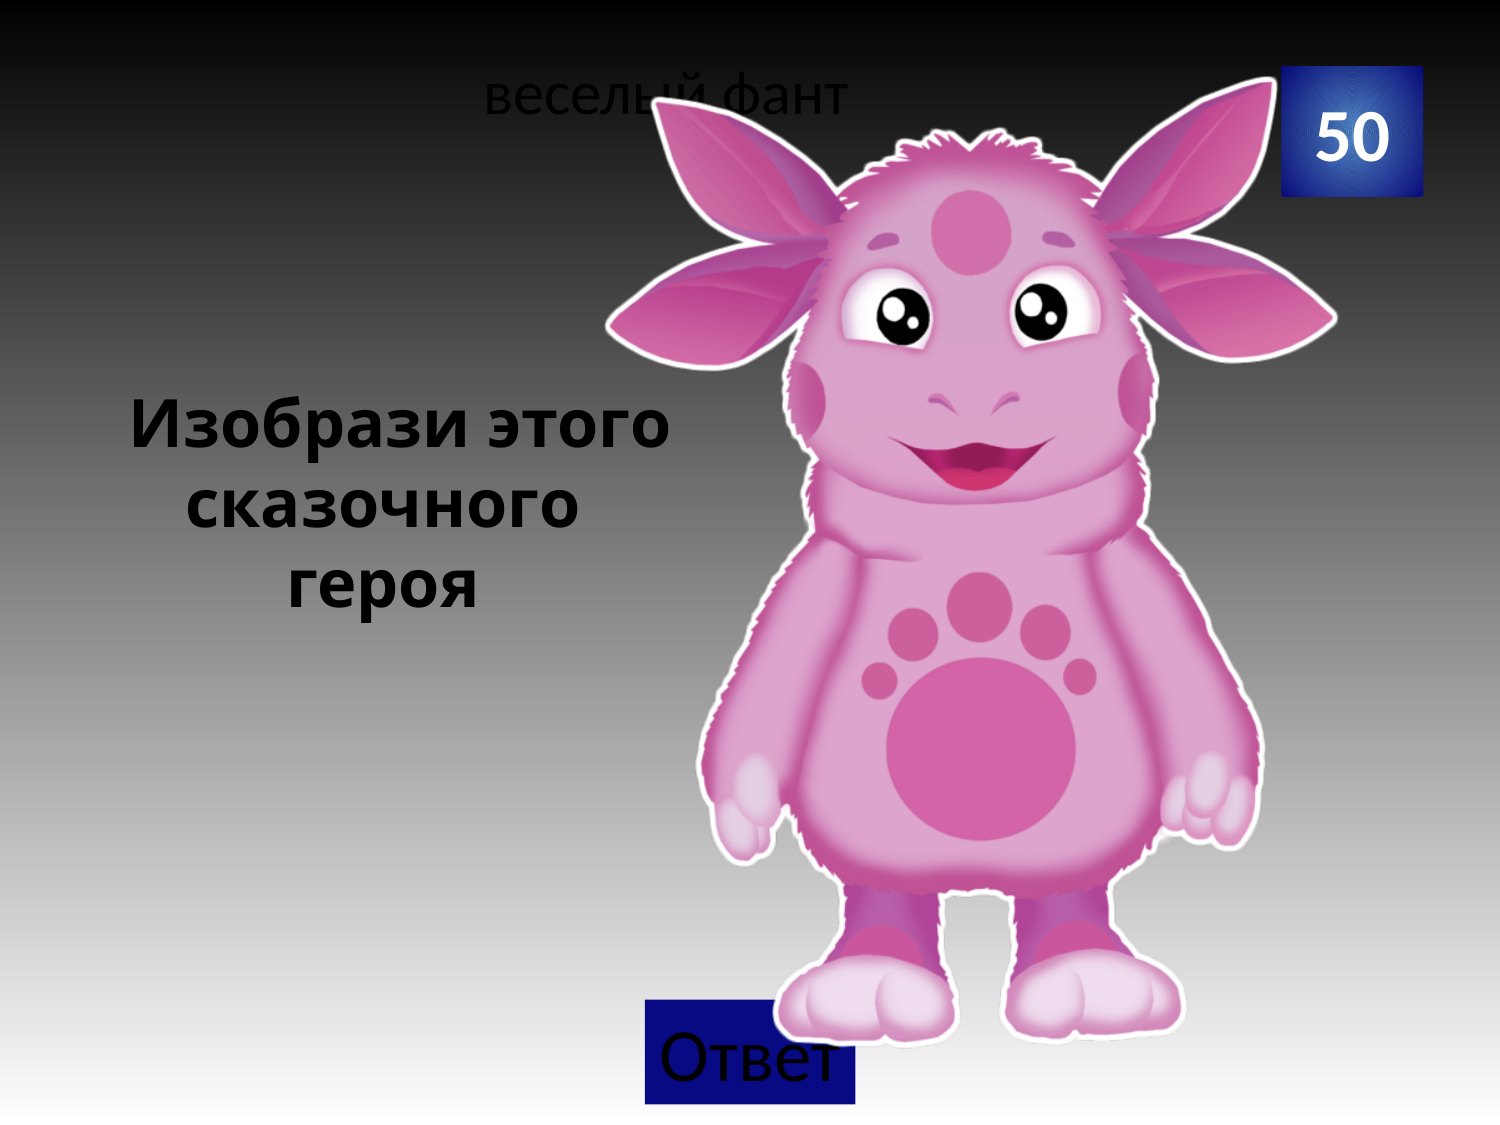

# веселый фант
50
 Изобрази этого сказочного героя